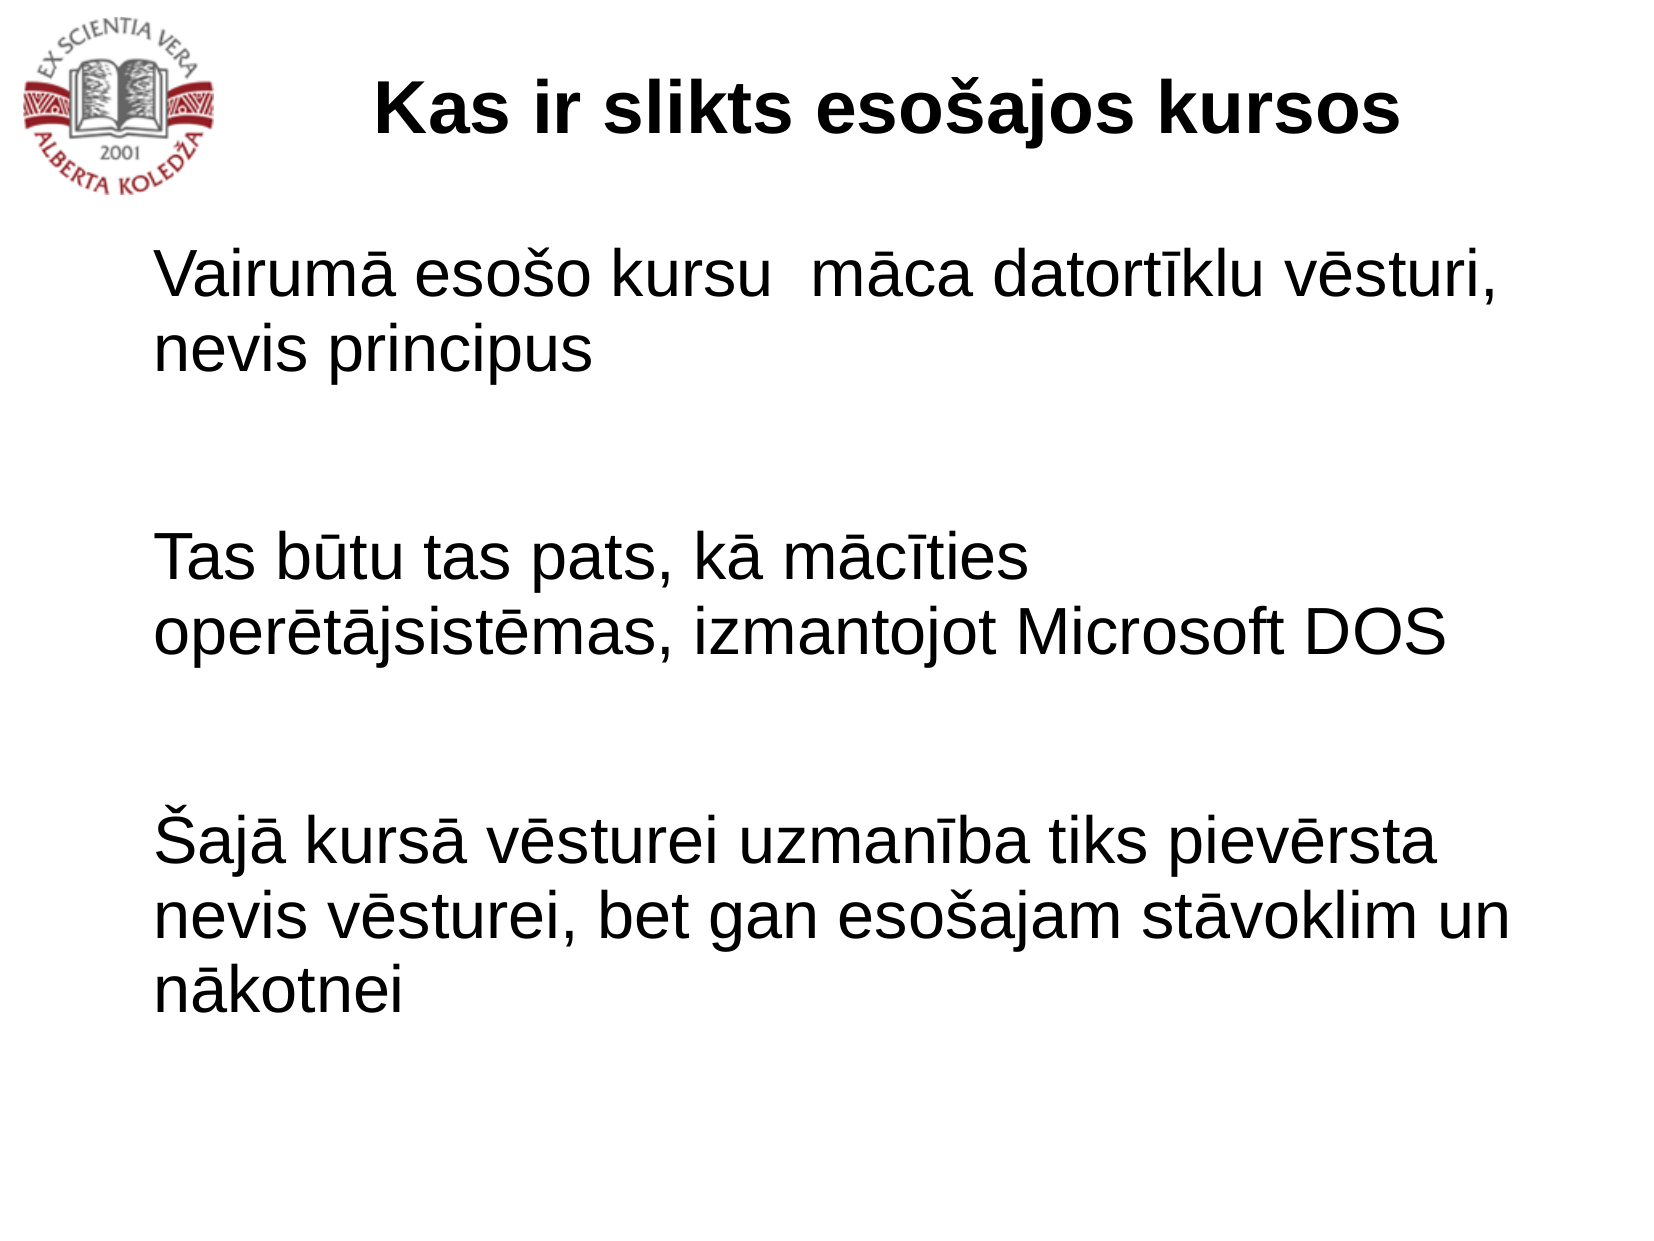

# Kas ir slikts esošajos kursos
Vairumā esošo kursu māca datortīklu vēsturi, nevis principus
Tas būtu tas pats, kā mācīties operētājsistēmas, izmantojot Microsoft DOS
Šajā kursā vēsturei uzmanība tiks pievērsta nevis vēsturei, bet gan esošajam stāvoklim un nākotnei